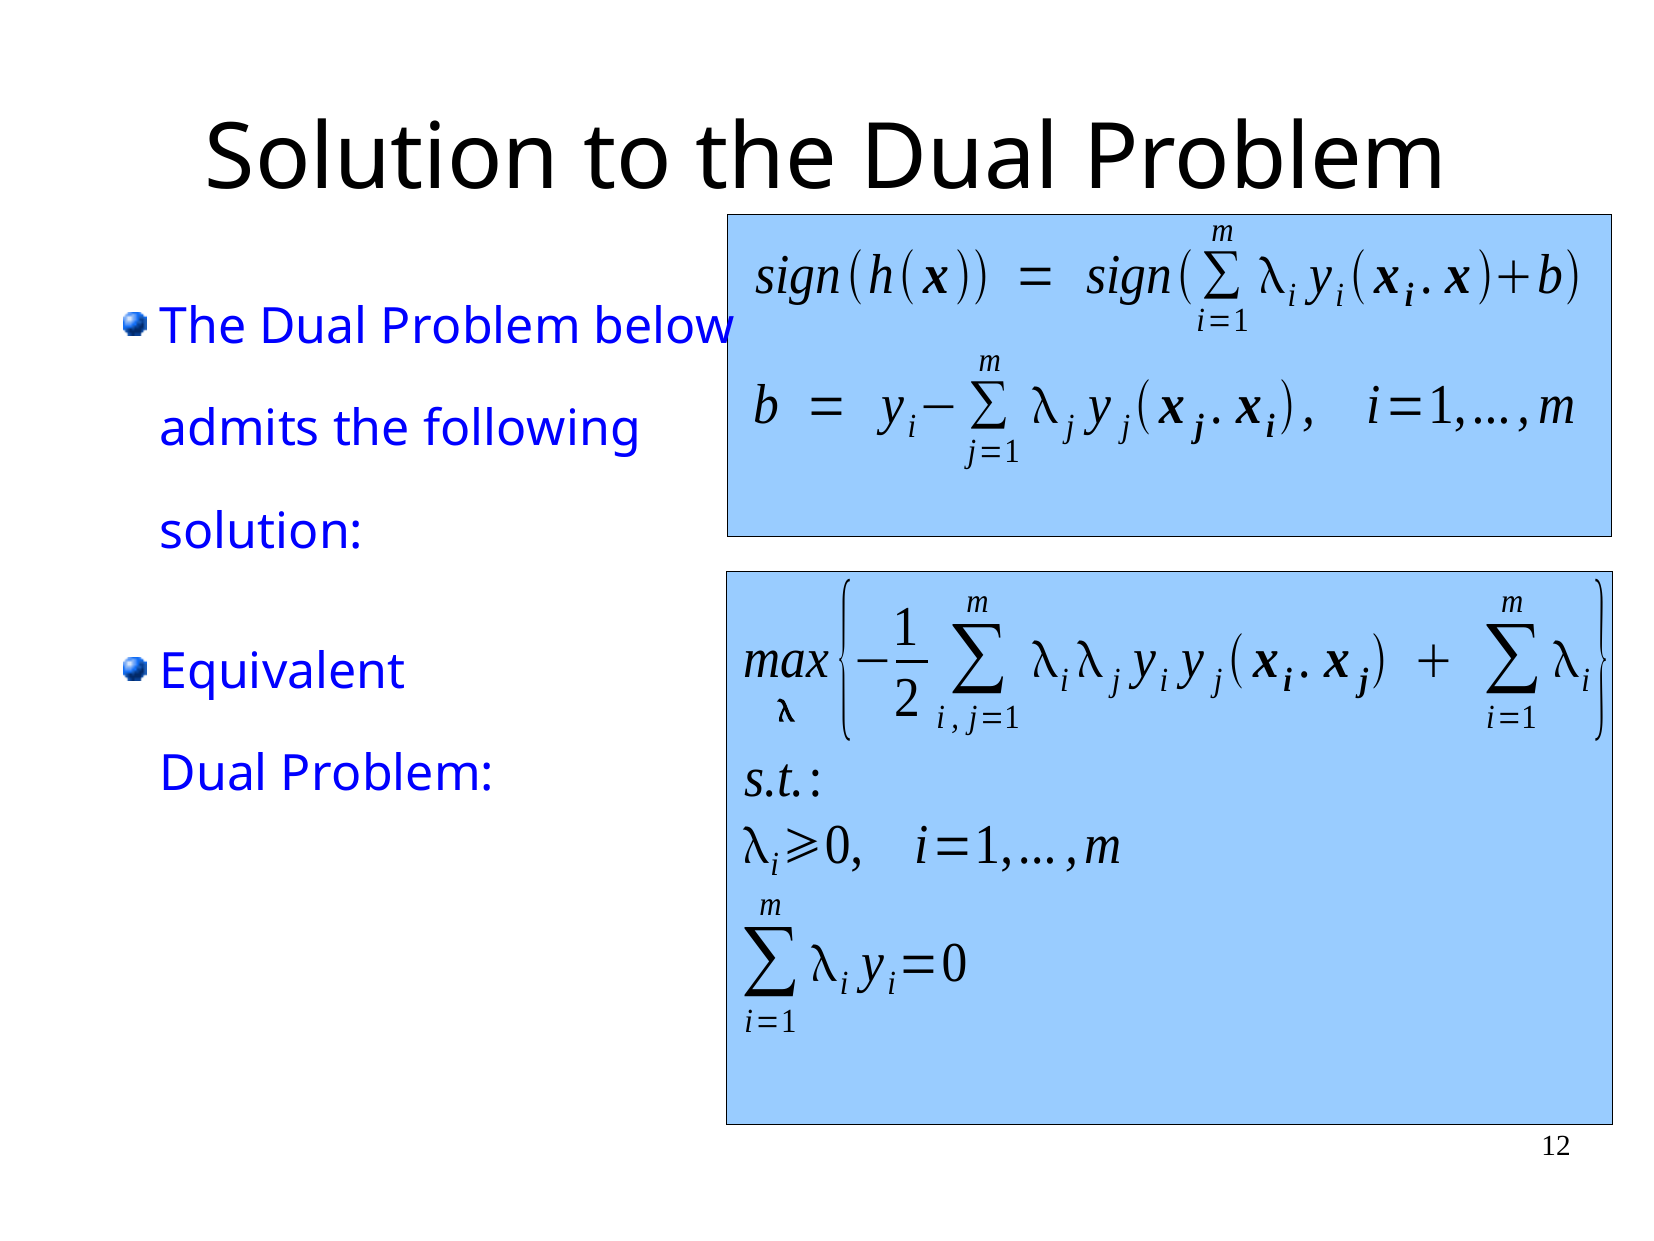

# Solution to the Dual Problem
The Dual Problem below
admits the following
solution:
Equivalent
Dual Problem:
12